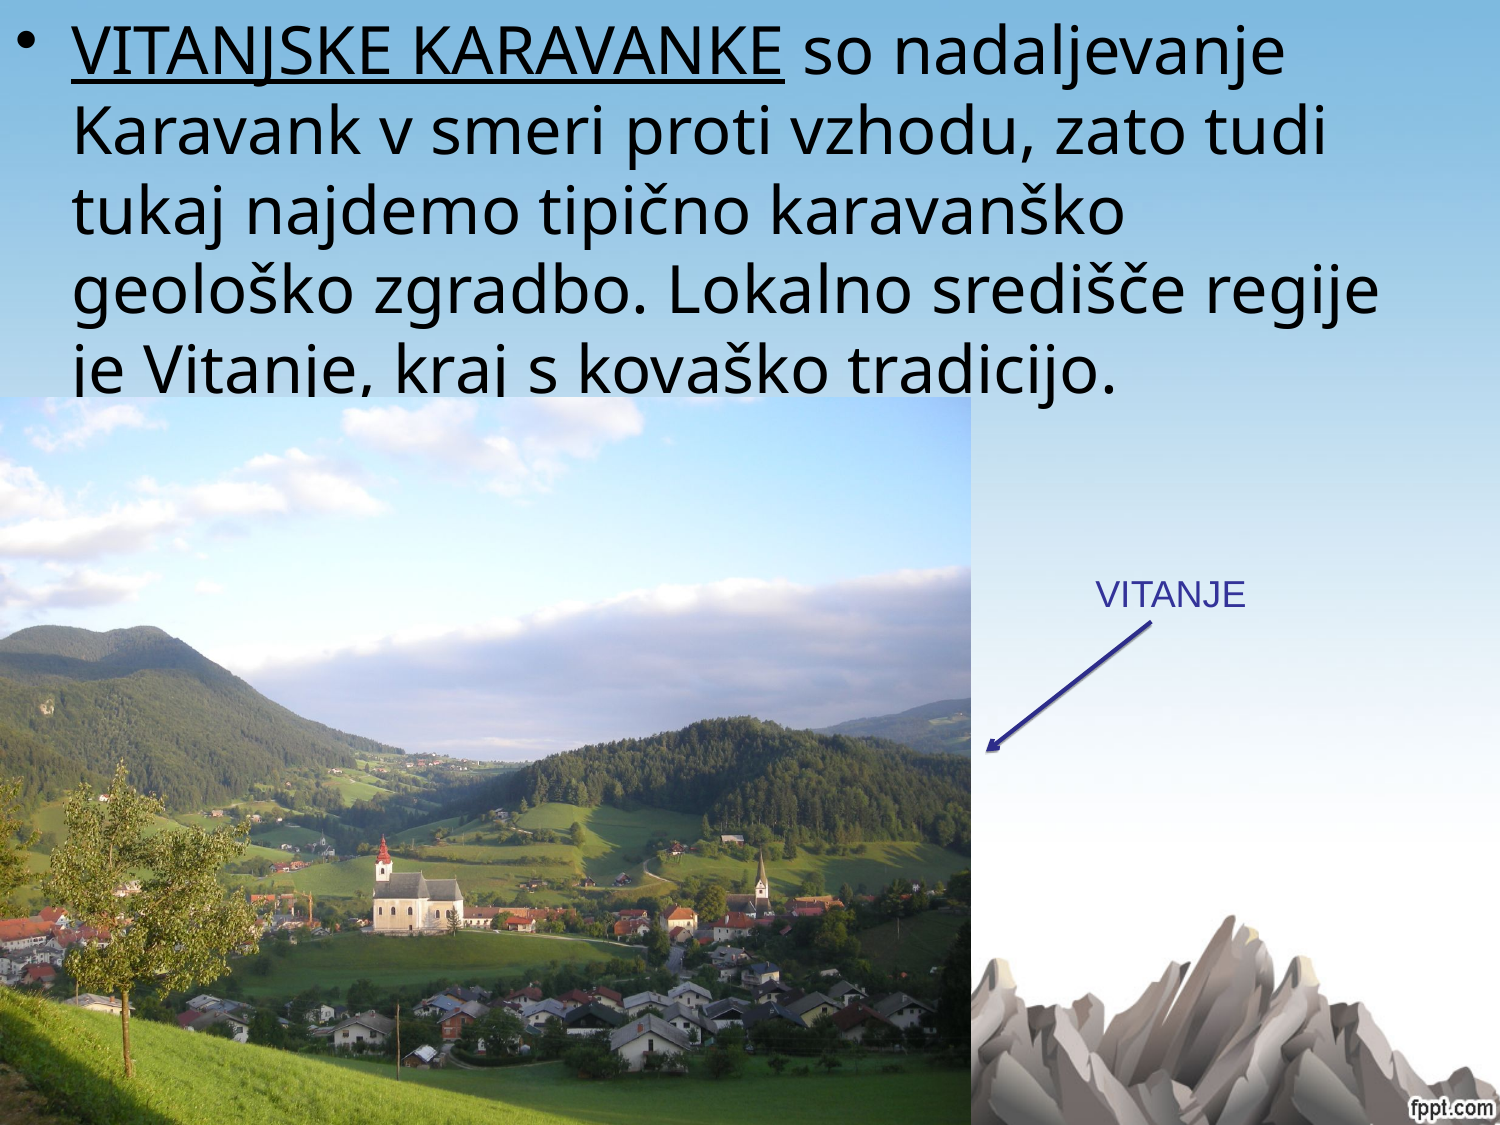

VITANJSKE KARAVANKE so nadaljevanje Karavank v smeri proti vzhodu, zato tudi tukaj najdemo tipično karavanško geološko zgradbo. Lokalno središče regije je Vitanje, kraj s kovaško tradicijo.
#
VITANJE